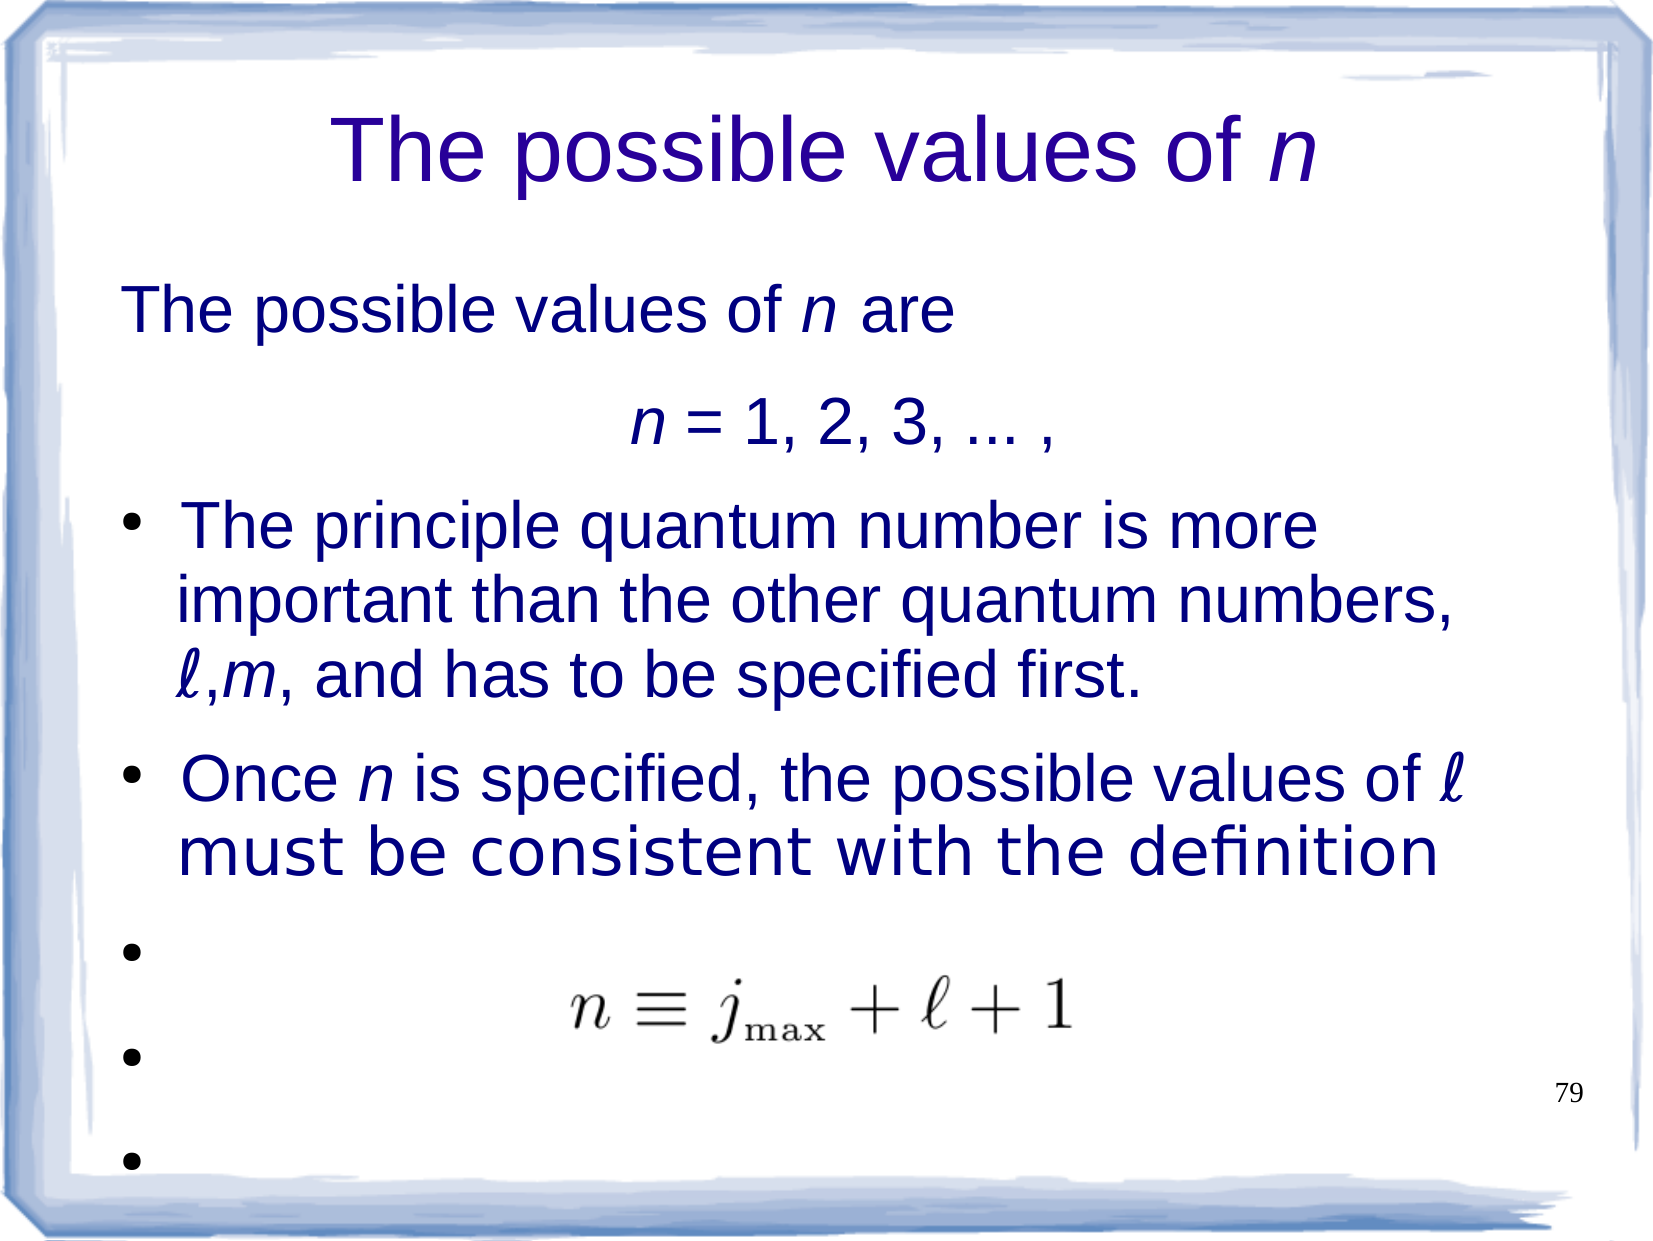

# The possible values of n
The possible values of n are
n = 1, 2, 3, ... ,
 The principle quantum number is more important than the other quantum numbers, ℓ,m, and has to be specified first.
 Once n is specified, the possible values of ℓ must be consistent with the definition
79